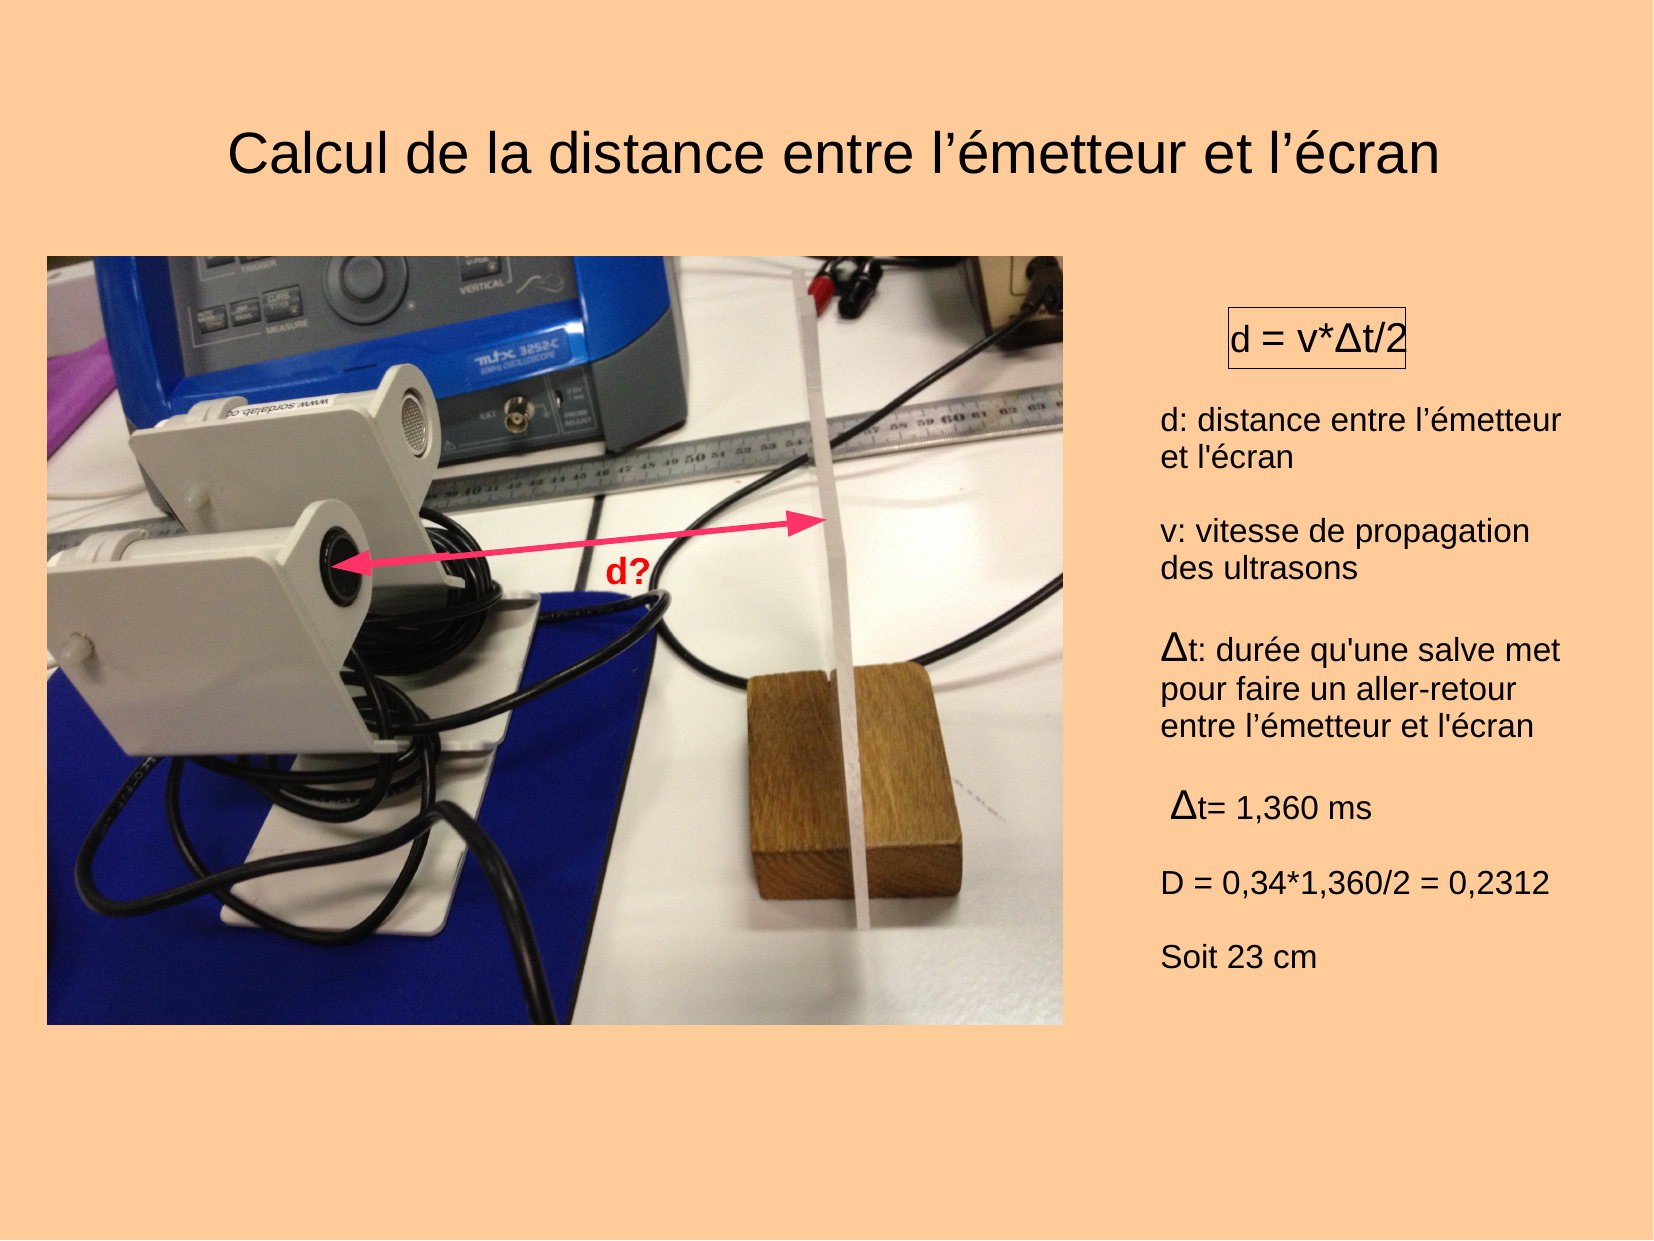

# Calcul de la distance entre l’émetteur et l’écran
 d = v*Δt/2
d: distance entre l’émetteur et l'écran
v: vitesse de propagation des ultrasons
Δt: durée qu'une salve met pour faire un aller-retour entre l’émetteur et l'écran
 Δt= 1,360 ms
D = 0,34*1,360/2 = 0,2312
Soit 23 cm
d?